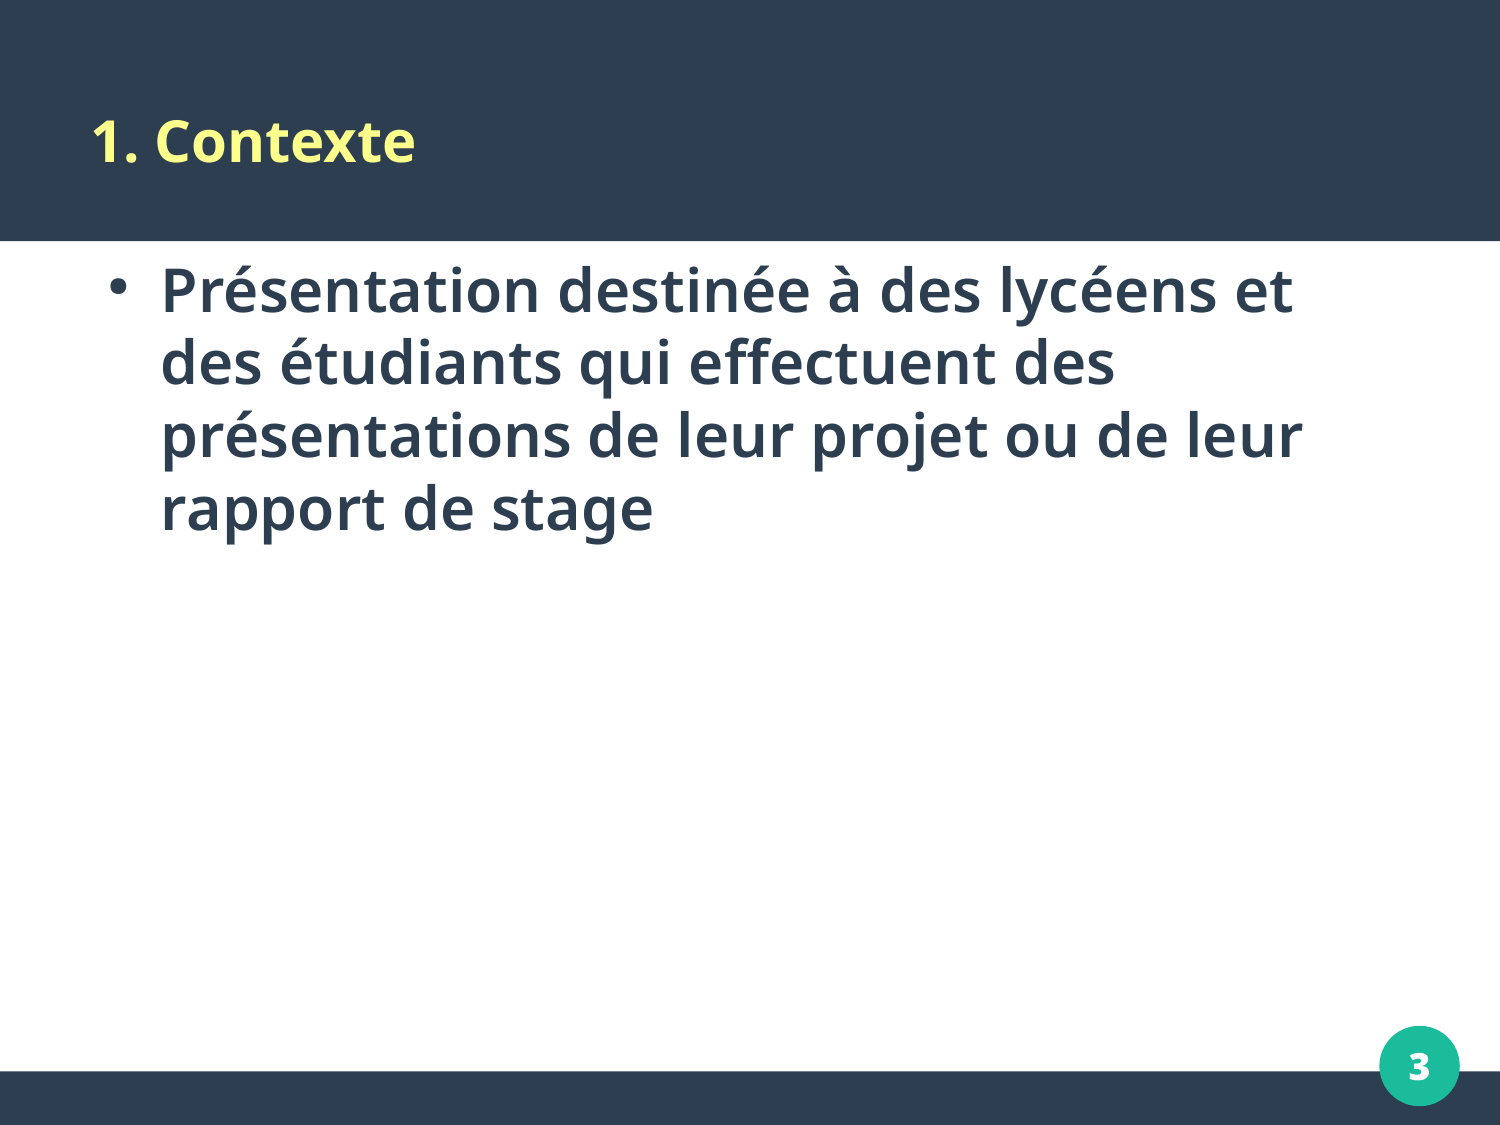

# 1. Contexte
Présentation destinée à des lycéens et des étudiants qui effectuent des présentations de leur projet ou de leur rapport de stage
3